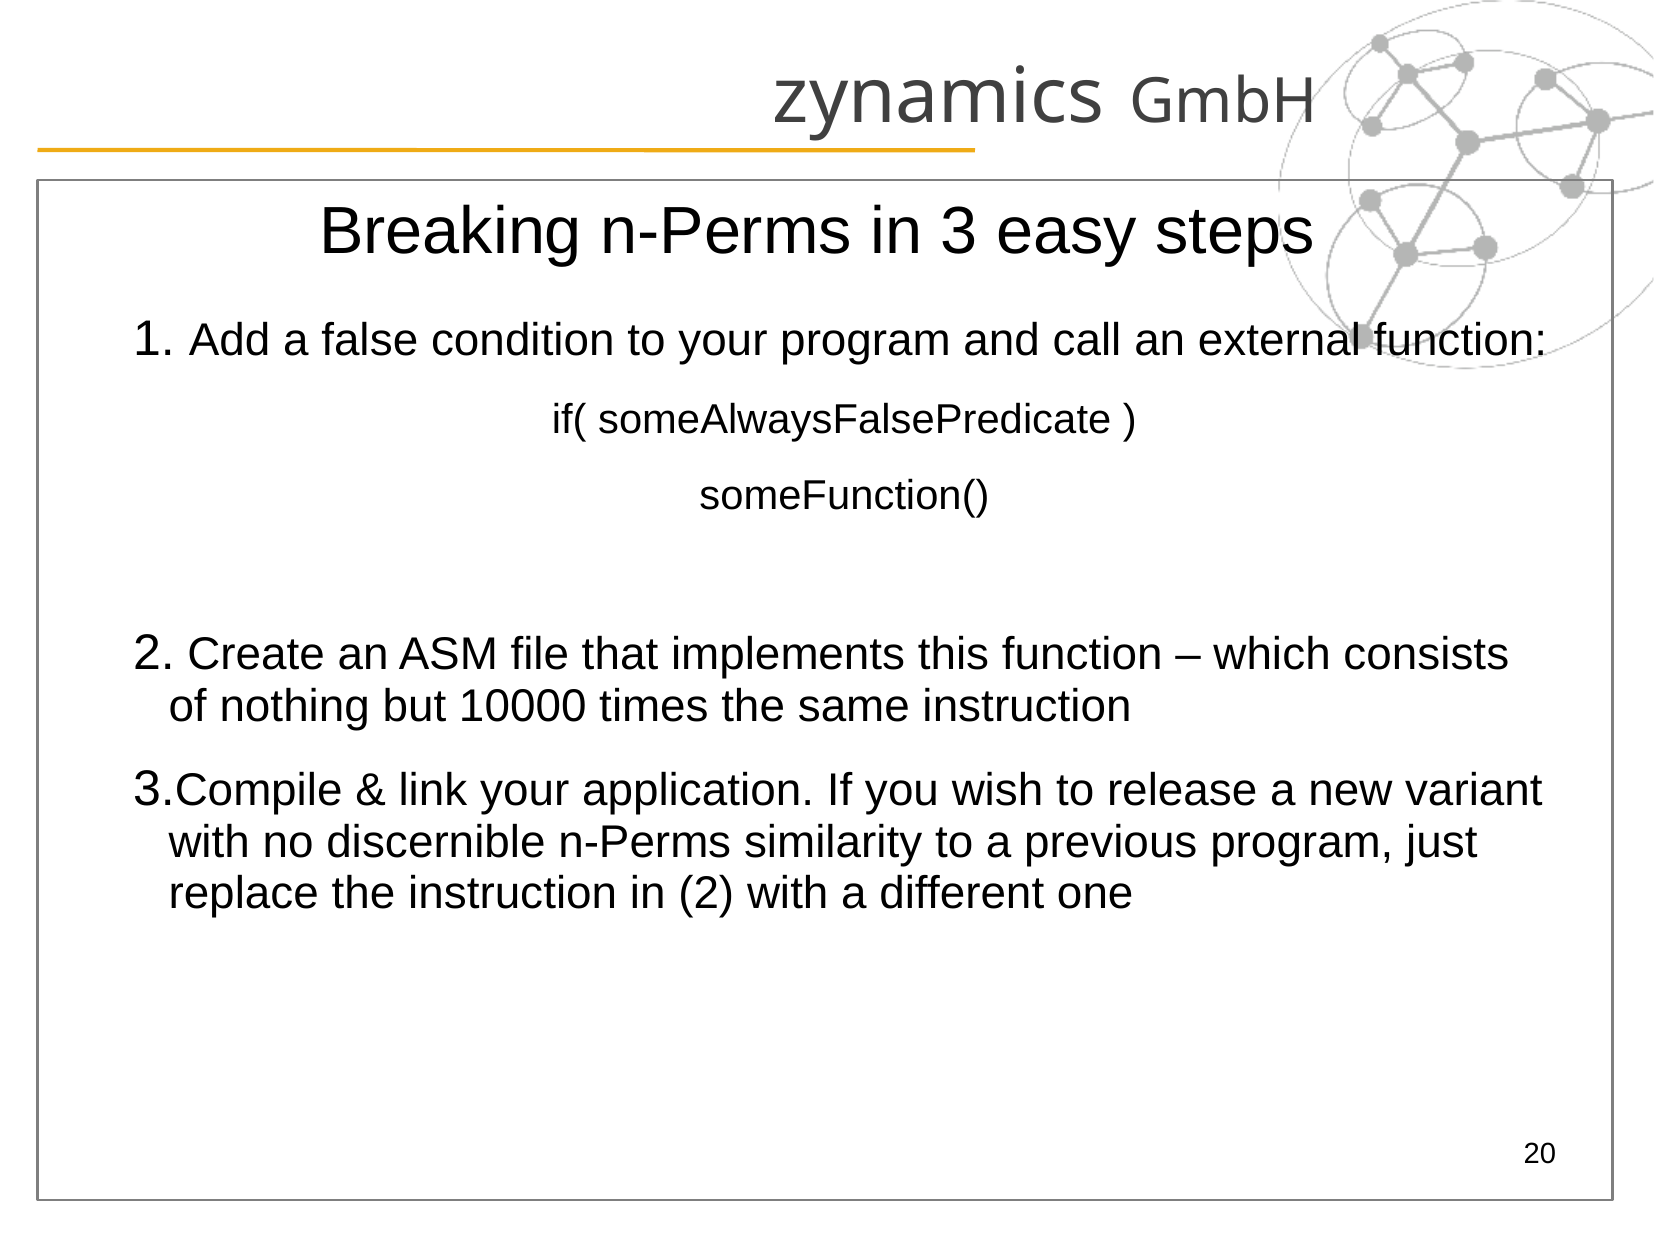

zynamics GmbH
# Breaking n-Perms in 3 easy steps
1. Add a false condition to your program and call an external function:
if( someAlwaysFalsePredicate )
someFunction()
2. Create an ASM file that implements this function – which consists of nothing but 10000 times the same instruction
3.Compile & link your application. If you wish to release a new variant with no discernible n-Perms similarity to a previous program, just replace the instruction in (2) with a different one